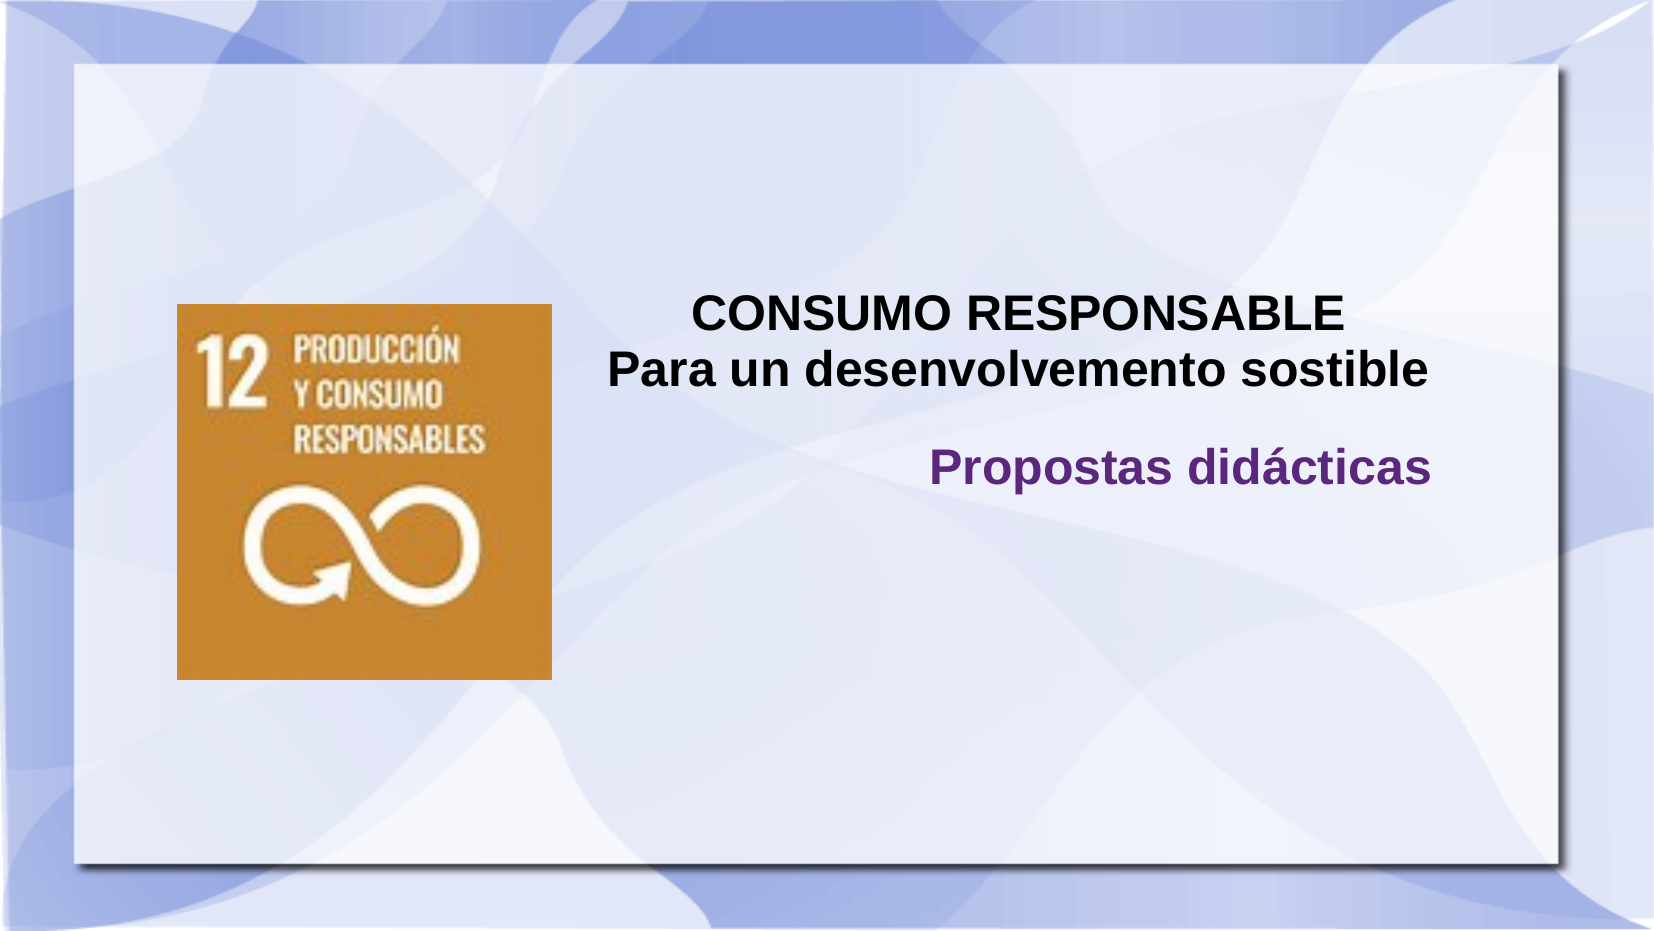

CONSUMO RESPONSABLE
Para un desenvolvemento sostible
	Propostas didácticas